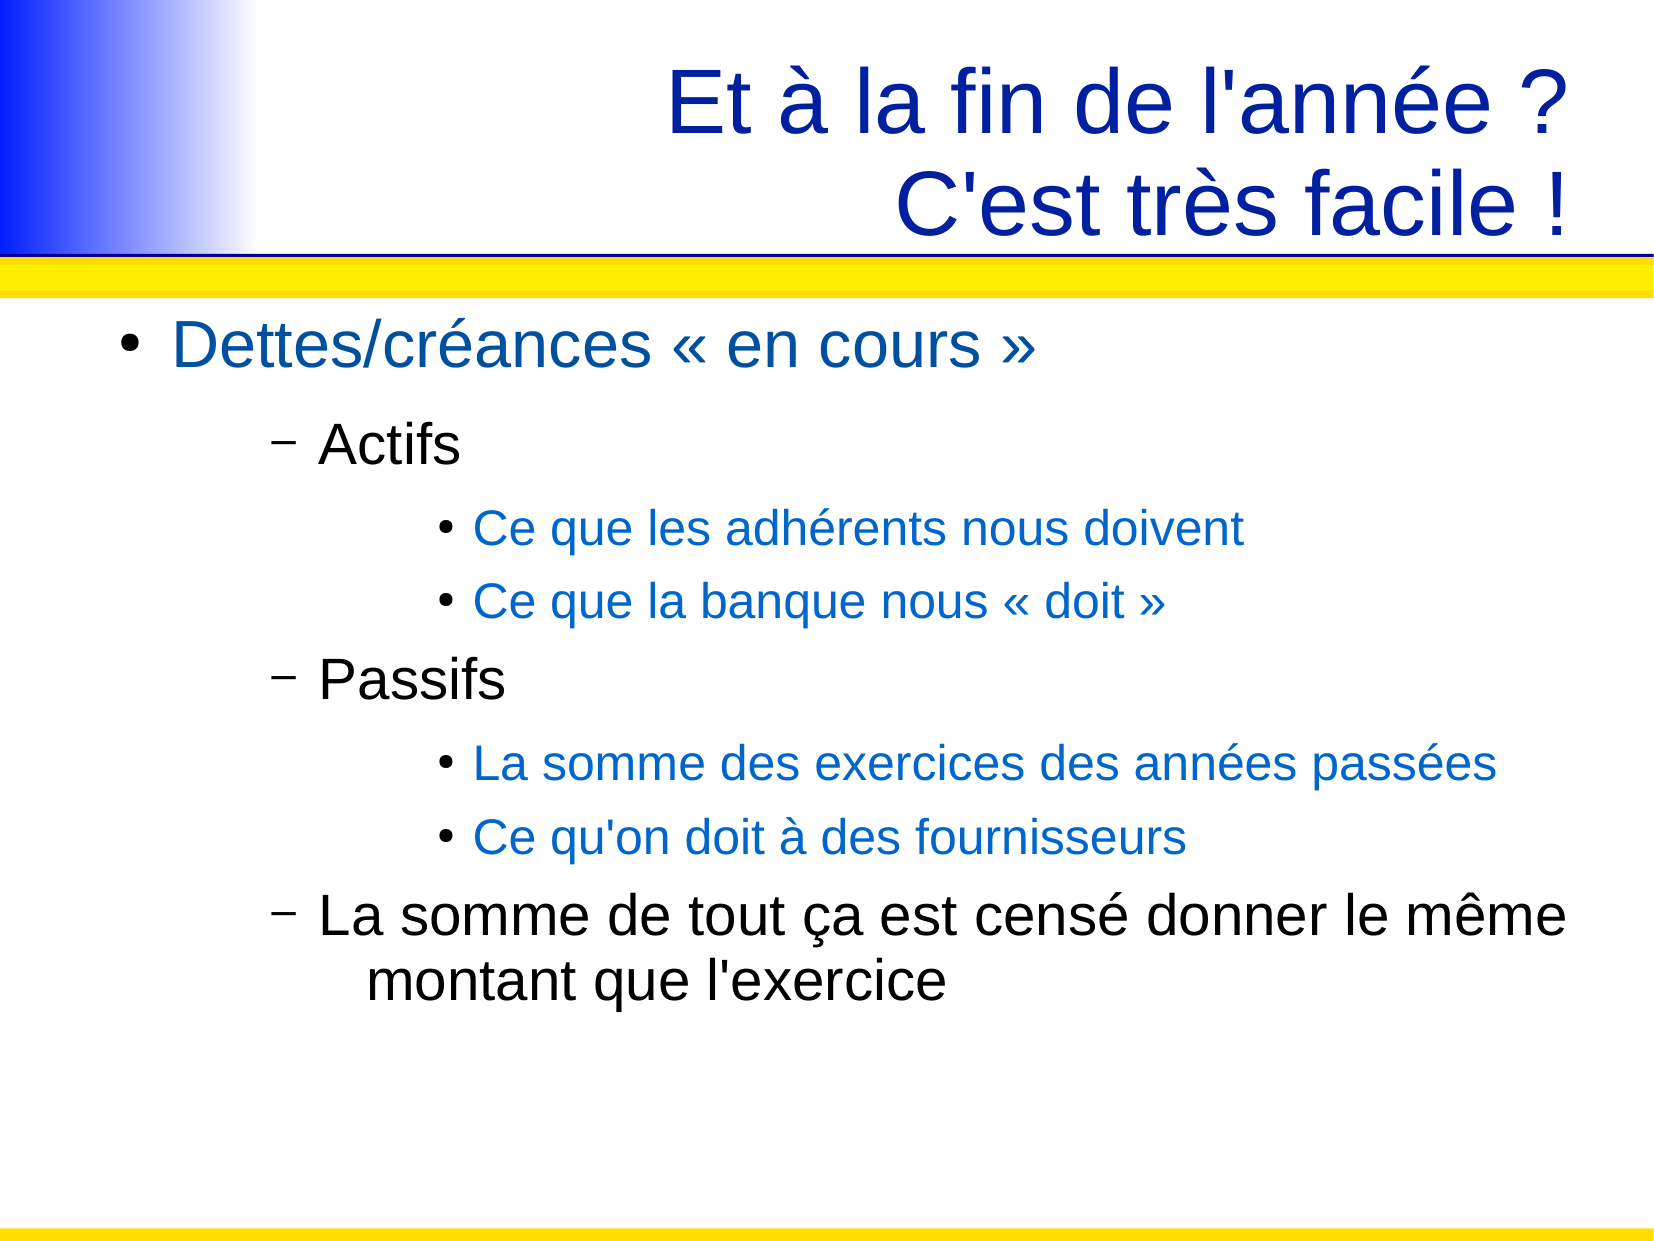

# Et à la fin de l'année ? C'est très facile !
Dettes/créances « en cours »
Actifs
Ce que les adhérents nous doivent
Ce que la banque nous « doit »
Passifs
La somme des exercices des années passées
Ce qu'on doit à des fournisseurs
La somme de tout ça est censé donner le même montant que l'exercice